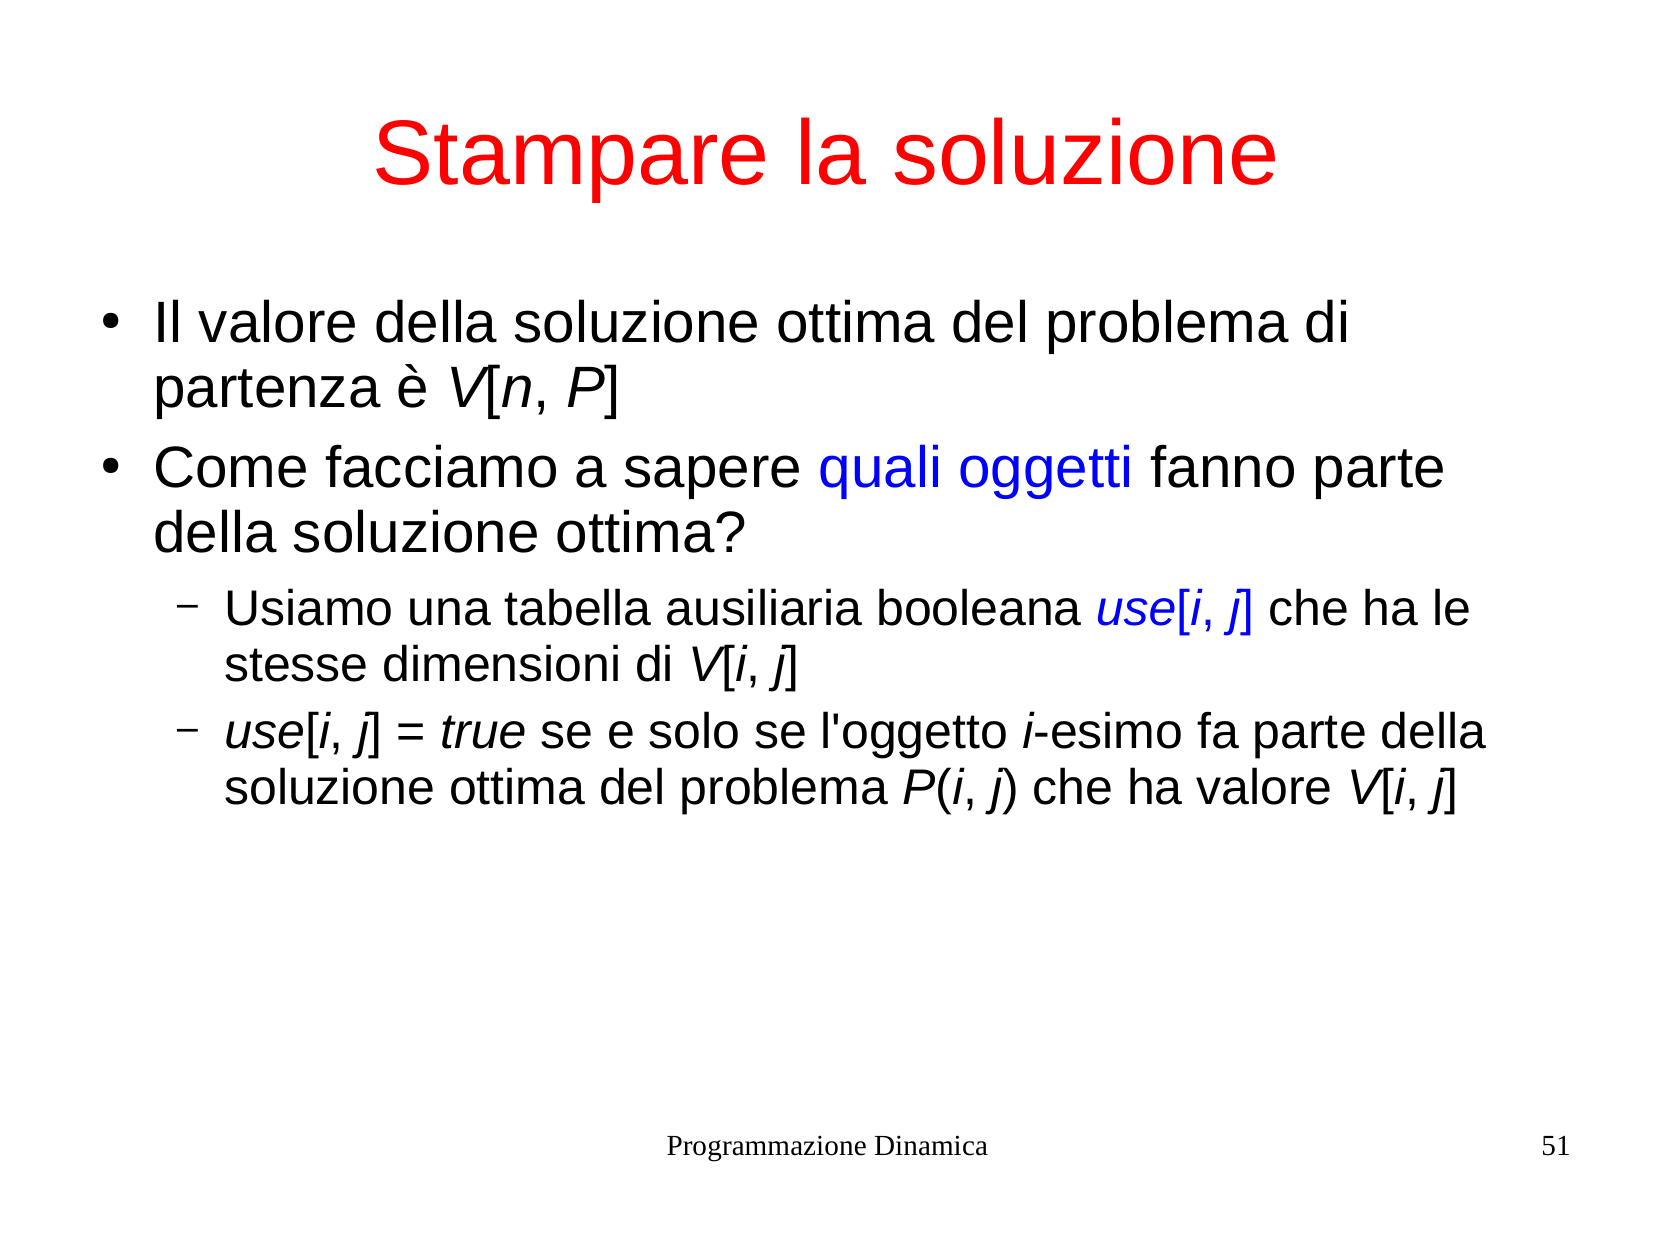

# Stampare la soluzione
Il valore della soluzione ottima del problema di partenza è V[n, P]
Come facciamo a sapere quali oggetti fanno parte della soluzione ottima?
Usiamo una tabella ausiliaria booleana use[i, j] che ha le stesse dimensioni di V[i, j]
use[i, j] = true se e solo se l'oggetto i-esimo fa parte della soluzione ottima del problema P(i, j) che ha valore V[i, j]
Programmazione Dinamica
51